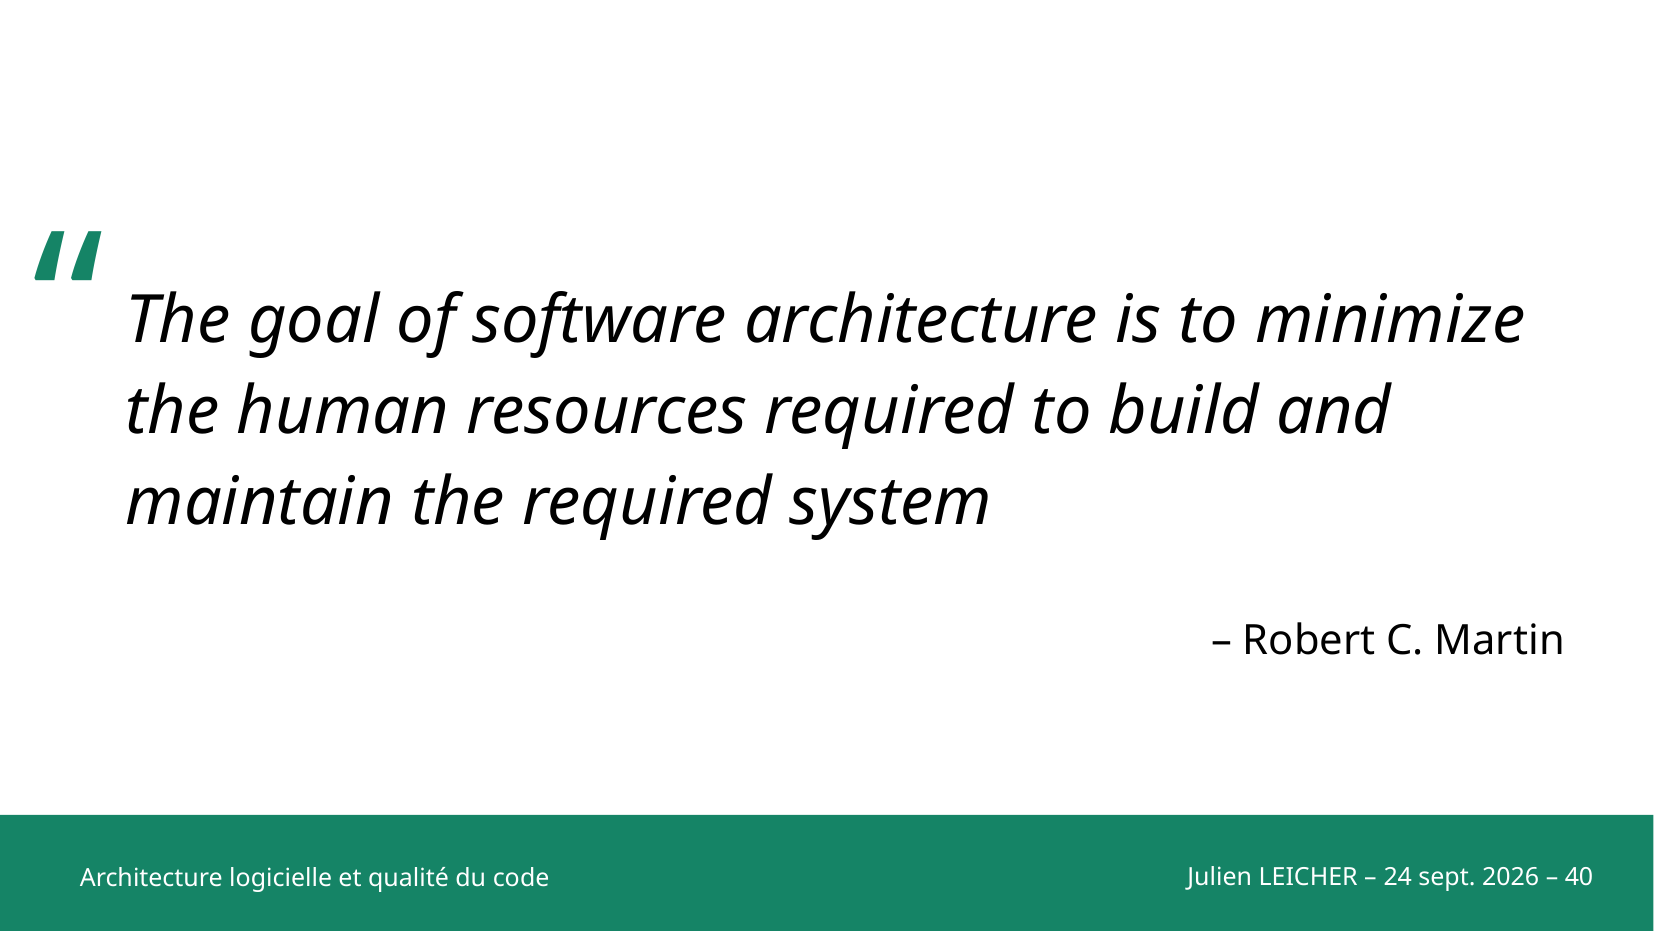

The goal of software architecture is to minimize the human resources required to build and maintain the required system
“
– Robert C. Martin
Julien LEICHER – –
Architecture logicielle et qualité du code